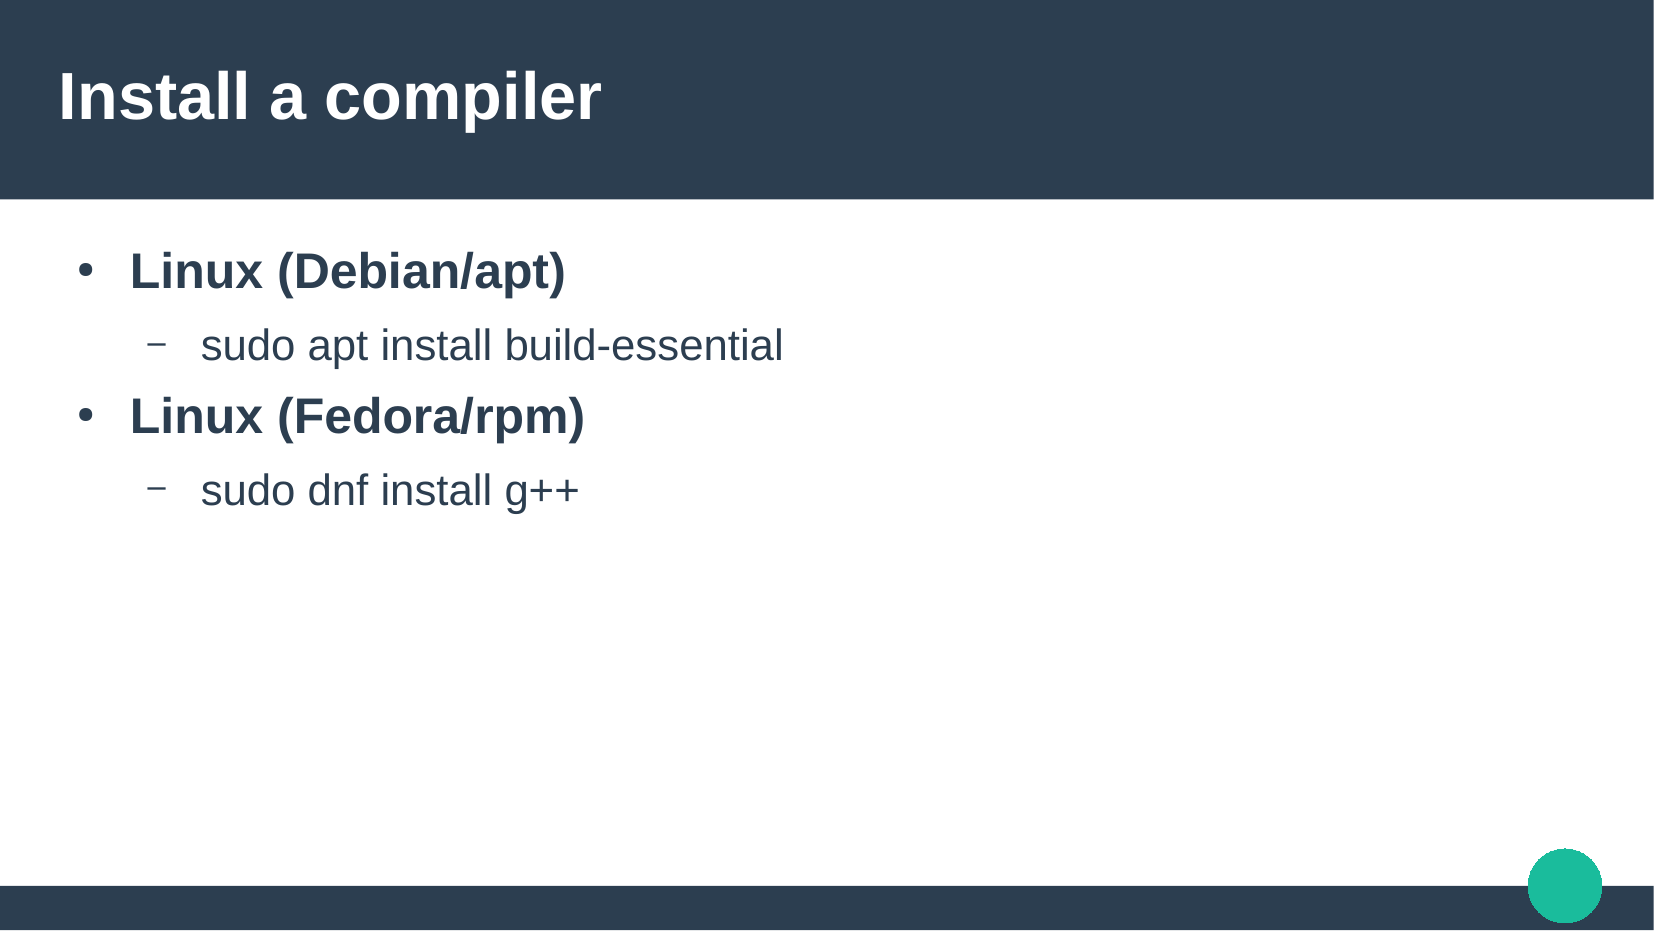

# Install a compiler
Linux (Debian/apt)
sudo apt install build-essential
Linux (Fedora/rpm)
sudo dnf install g++